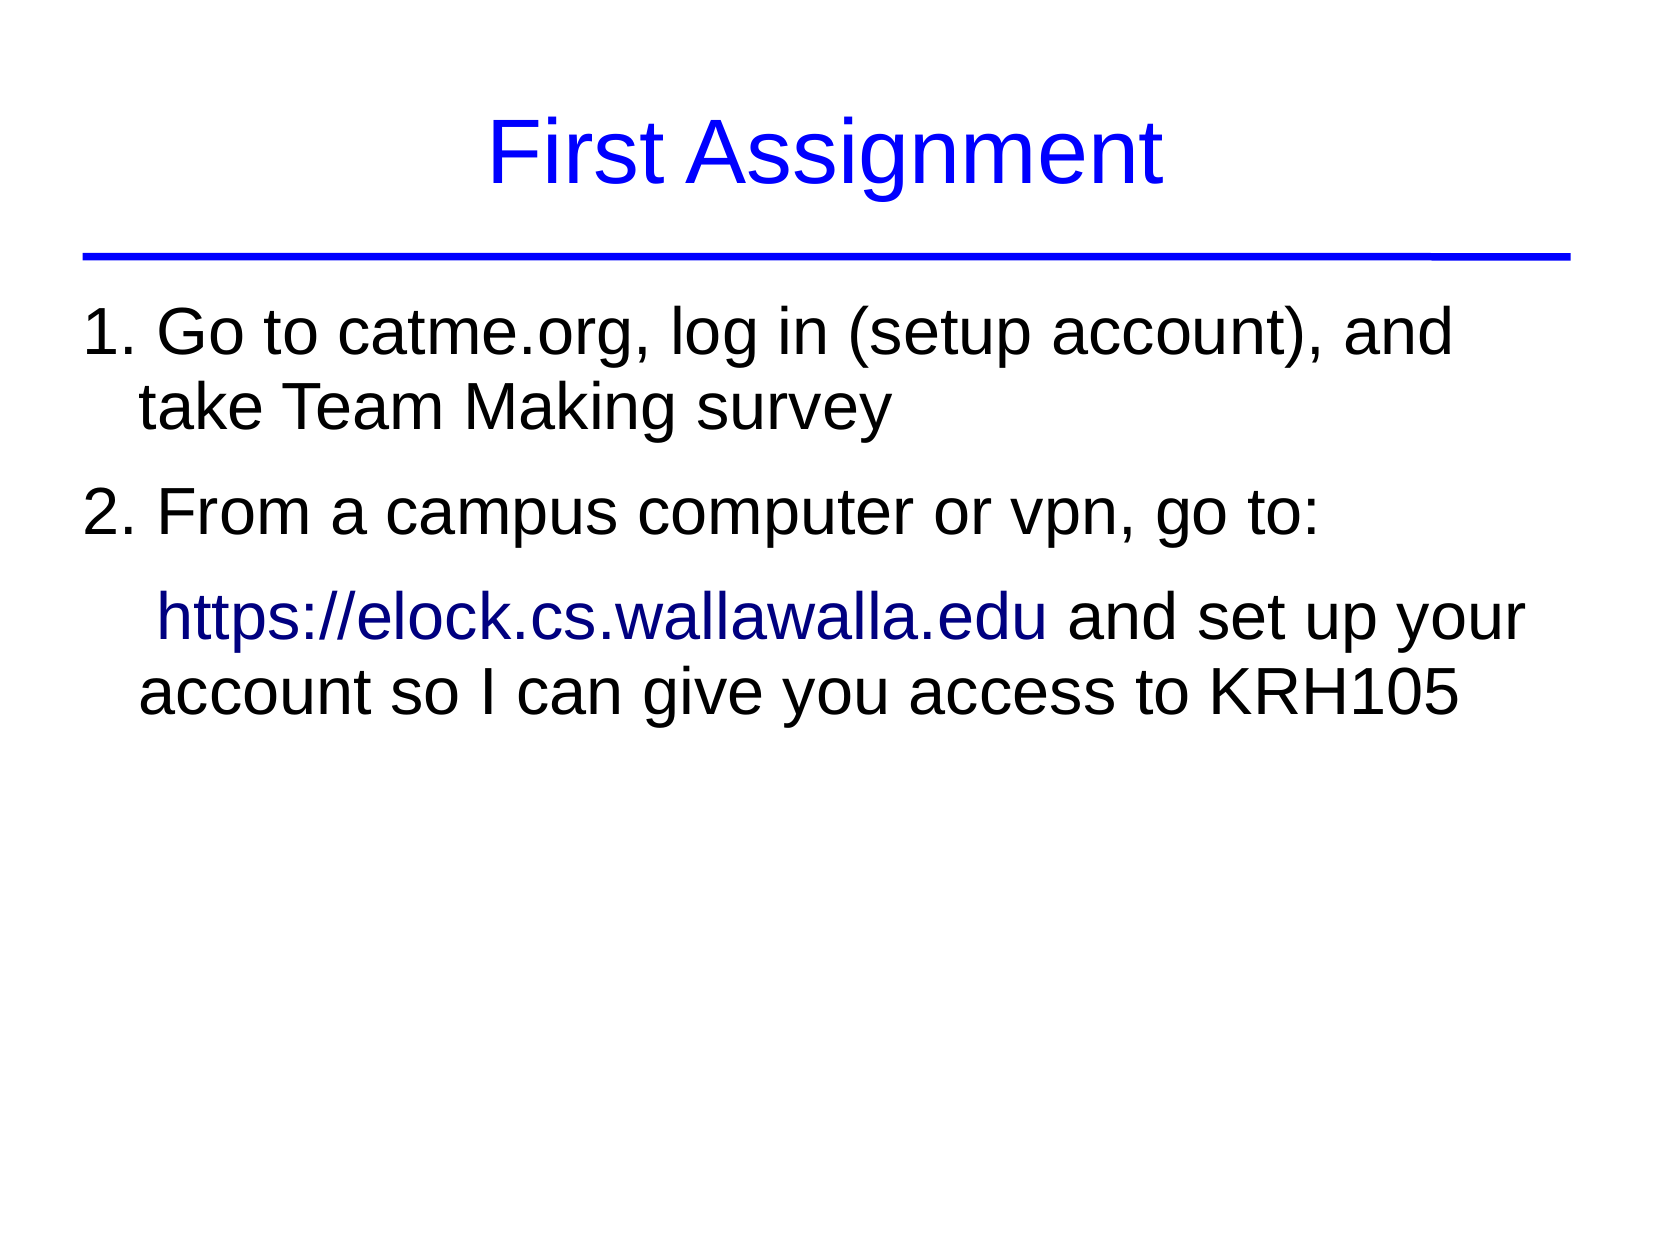

# First Assignment
1. Go to catme.org, log in (setup account), and take Team Making survey
2. From a campus computer or vpn, go to:
 https://elock.cs.wallawalla.edu and set up your account so I can give you access to KRH105